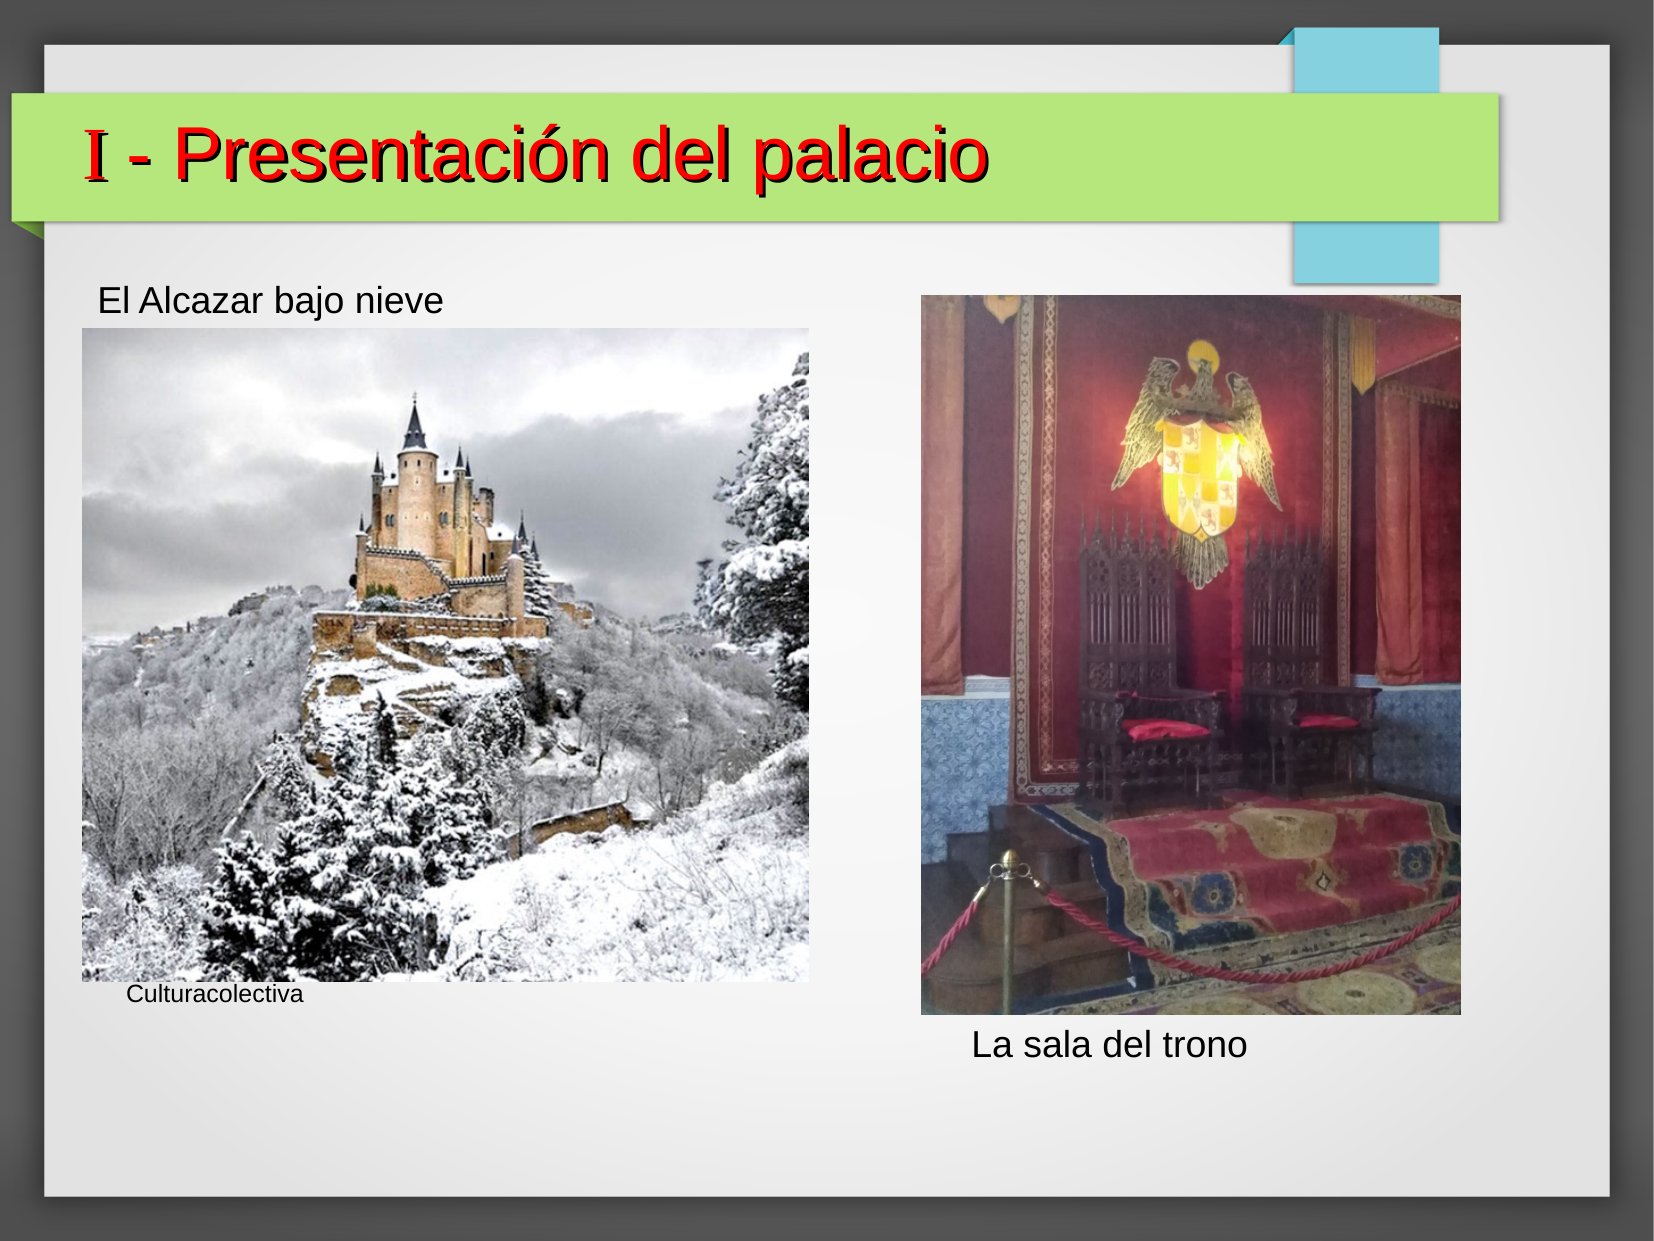

# I - Presentación del palacio
El Alcazar bajo nieve
Culturacolectiva
La sala del trono